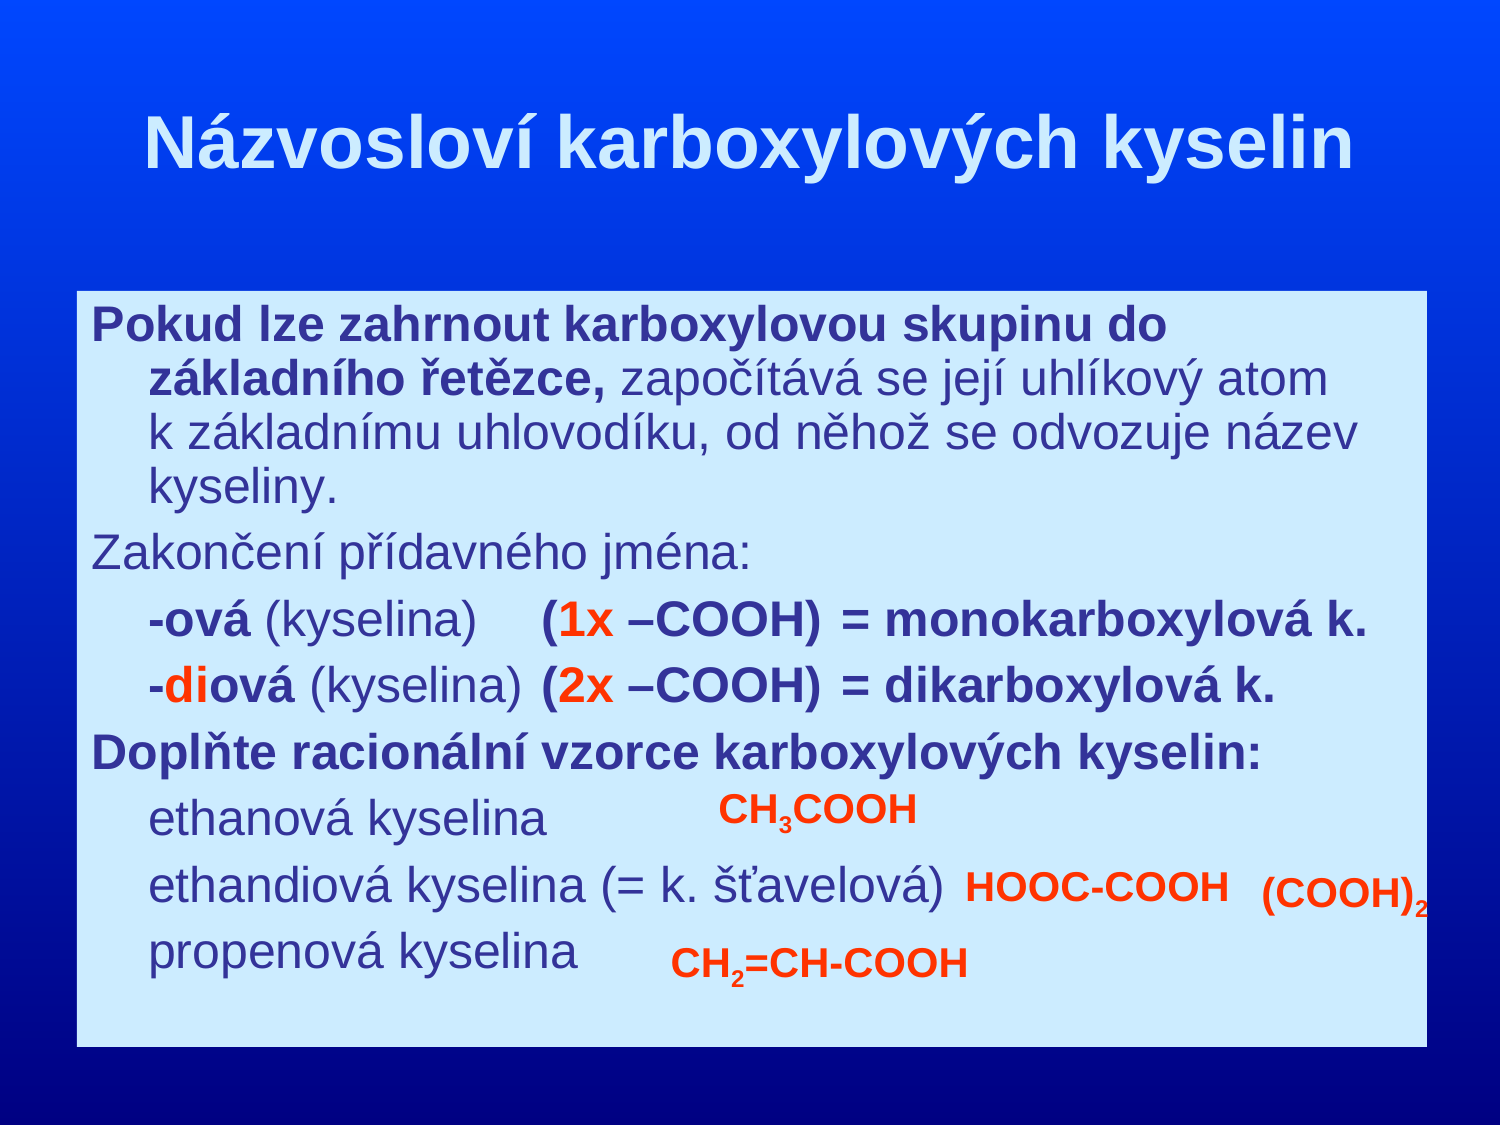

# Názvosloví karboxylových kyselin
Pokud lze zahrnout karboxylovou skupinu do základního řetězce, započítává se její uhlíkový atom k základnímu uhlovodíku, od něhož se odvozuje název kyseliny.
Zakončení přídavného jména:
	-ová (kyselina) 	(1x –COOH)	= monokarboxylová k.
	-diová (kyselina)	(2x –COOH)	= dikarboxylová k.
Doplňte racionální vzorce karboxylových kyselin:
	ethanová kyselina
	ethandiová kyselina (= k. šťavelová)
	propenová kyselina
CH3COOH
HOOC-COOH
(COOH)2
CH2=CH-COOH